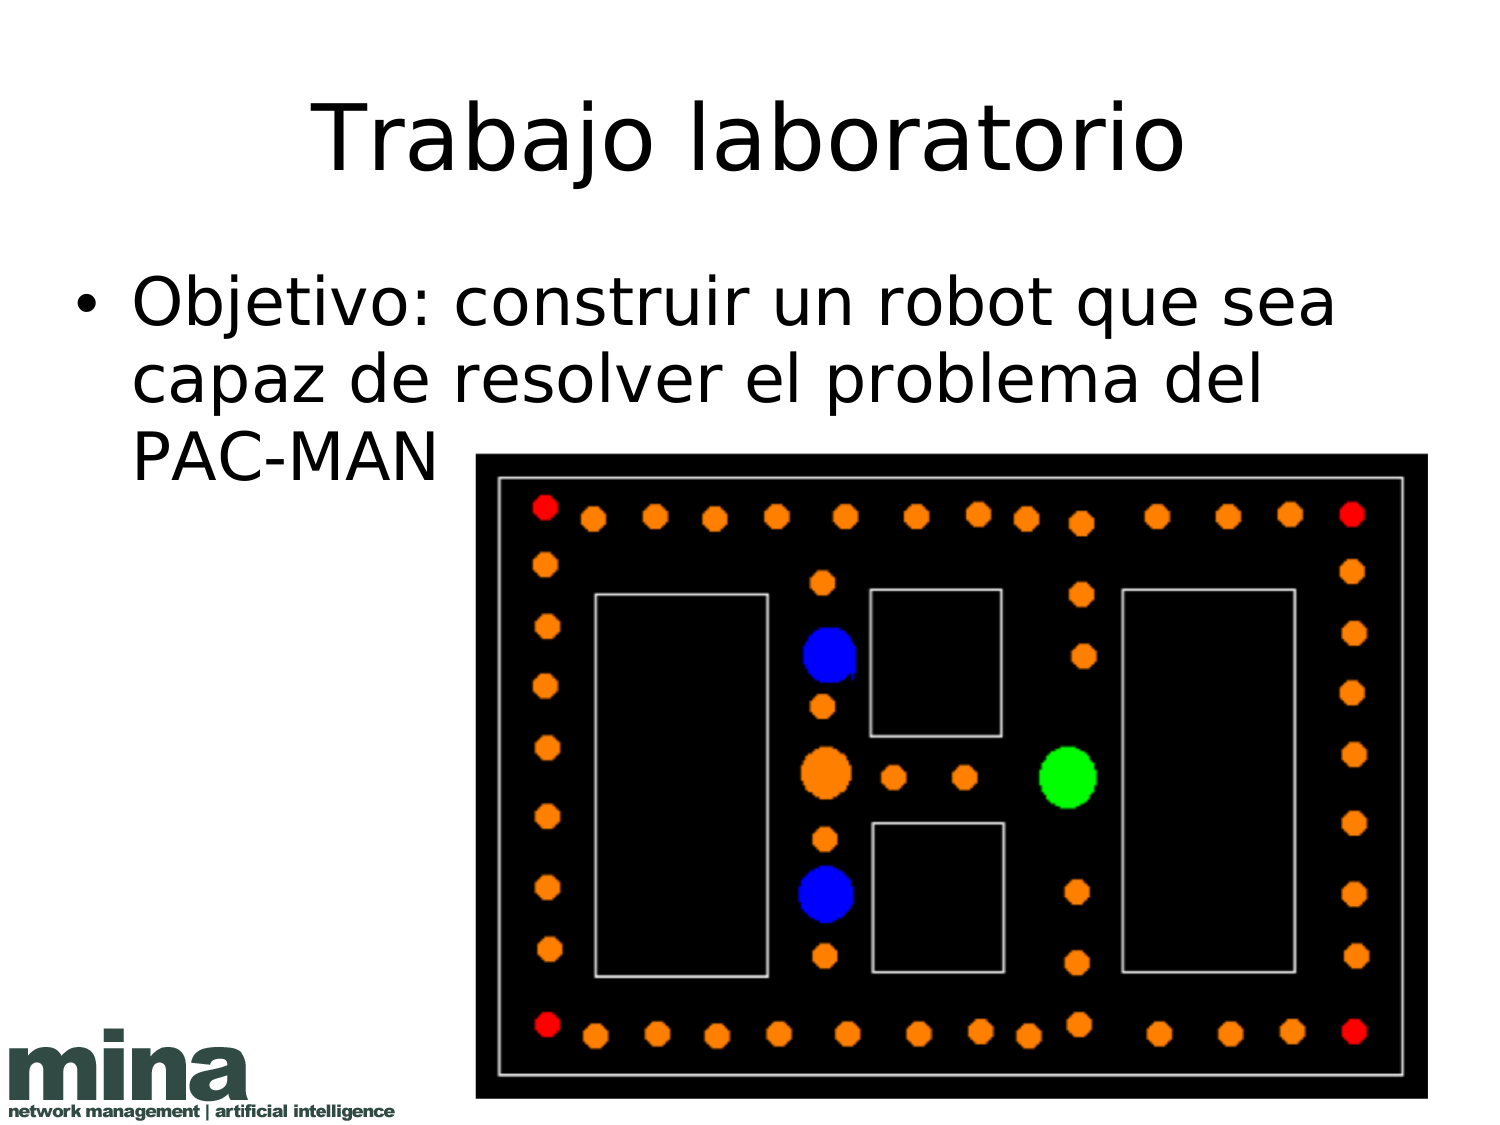

# Trabajo laboratorio
Objetivo: construir un robot que sea capaz de resolver el problema del PAC-MAN